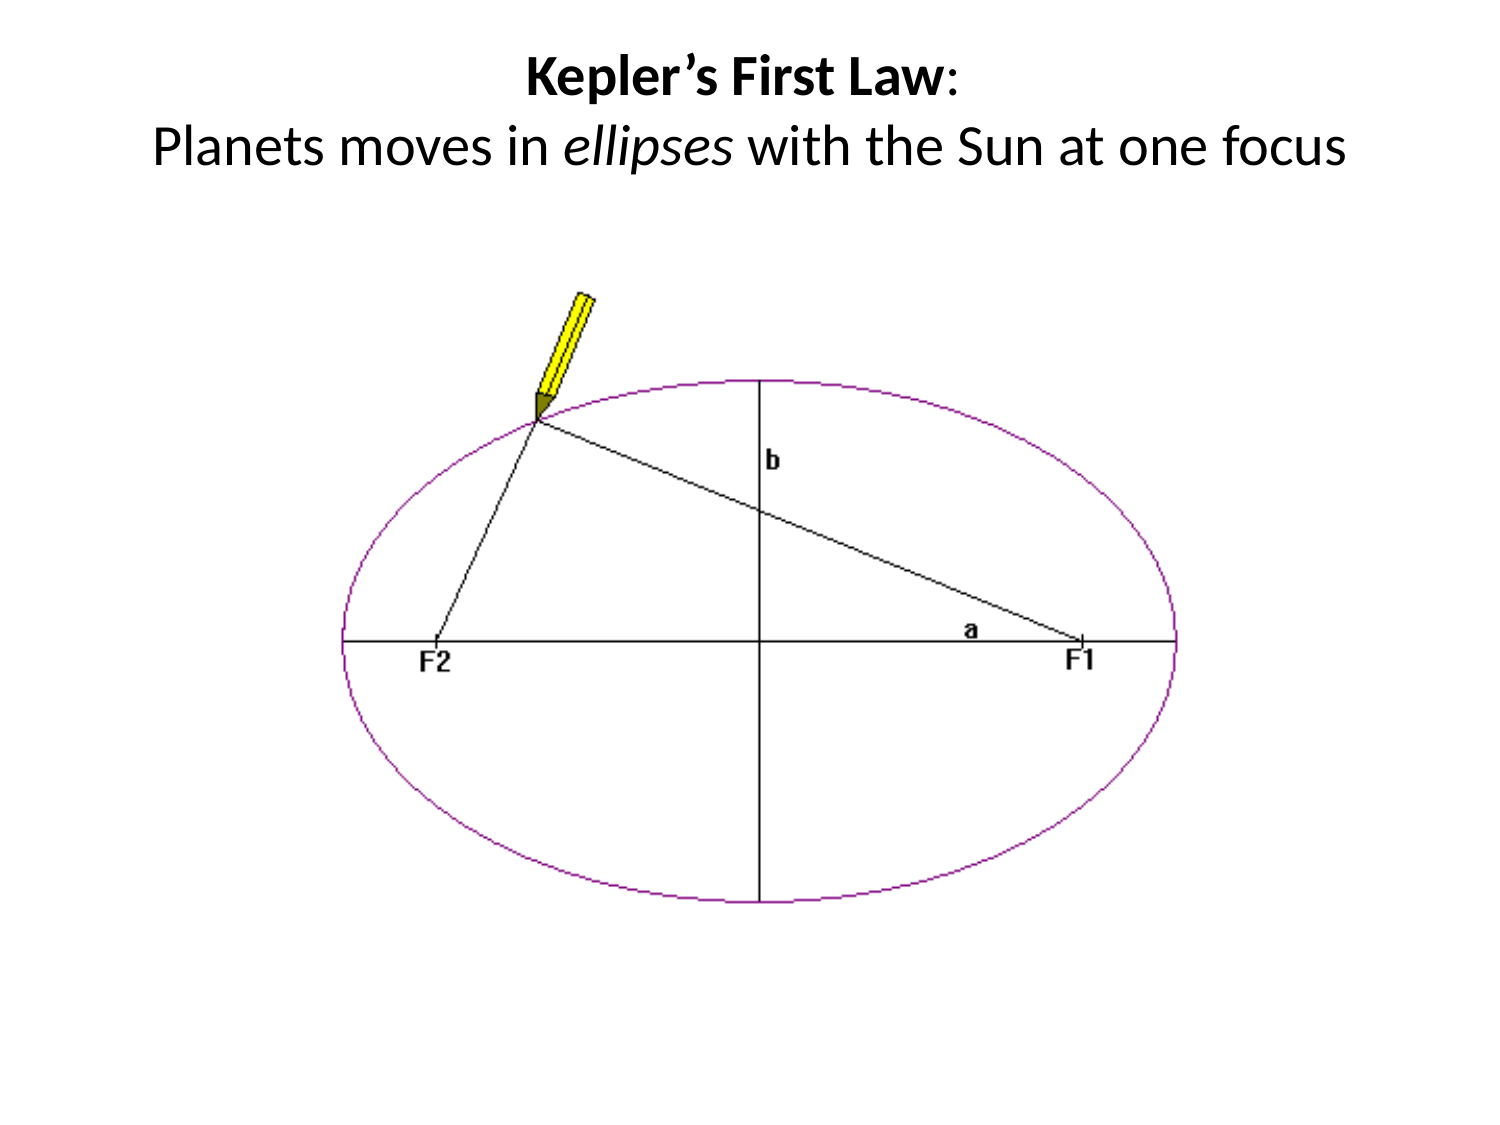

Kepler’s First Law:
Planets moves in ellipses with the Sun at one focus
Semi-minor axis
Semi-major axis